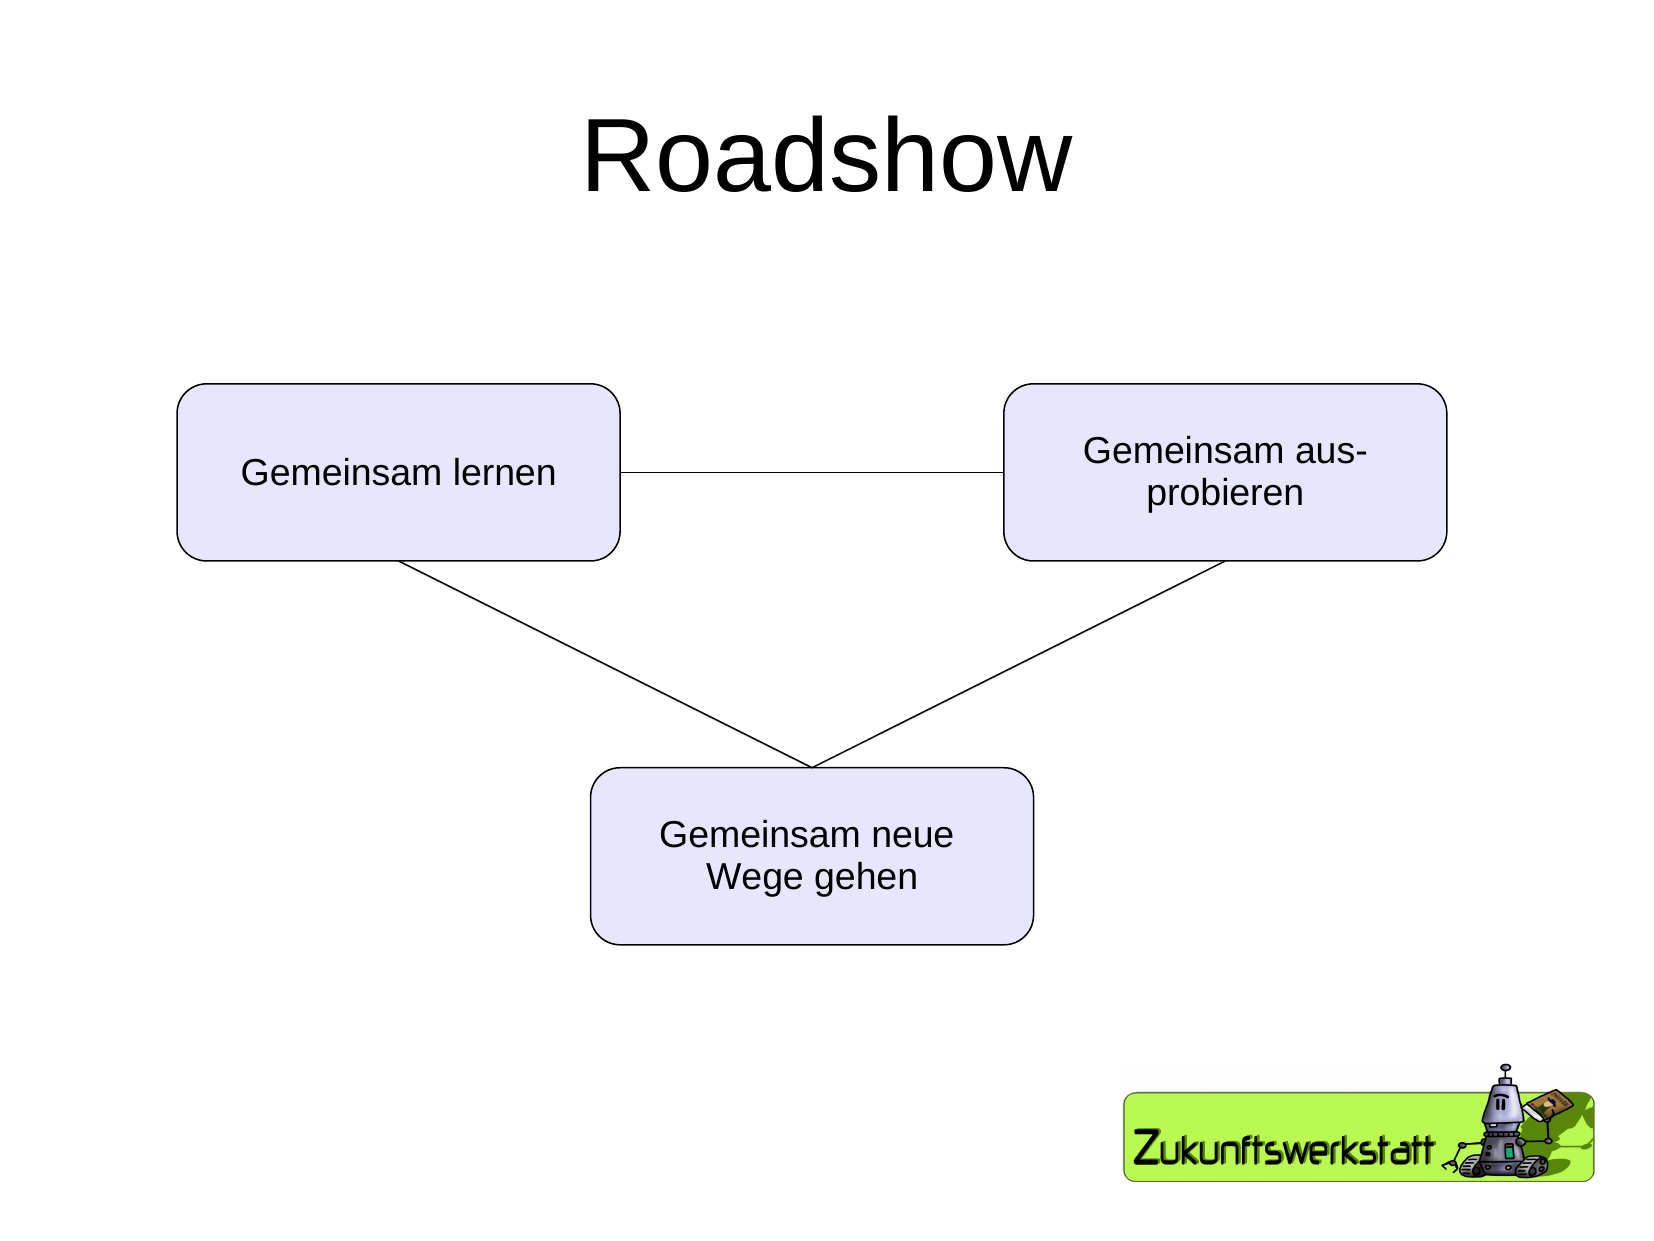

# Roadshow
Gemeinsam lernen
Gemeinsam aus-
probieren
Gemeinsam neue
Wege gehen